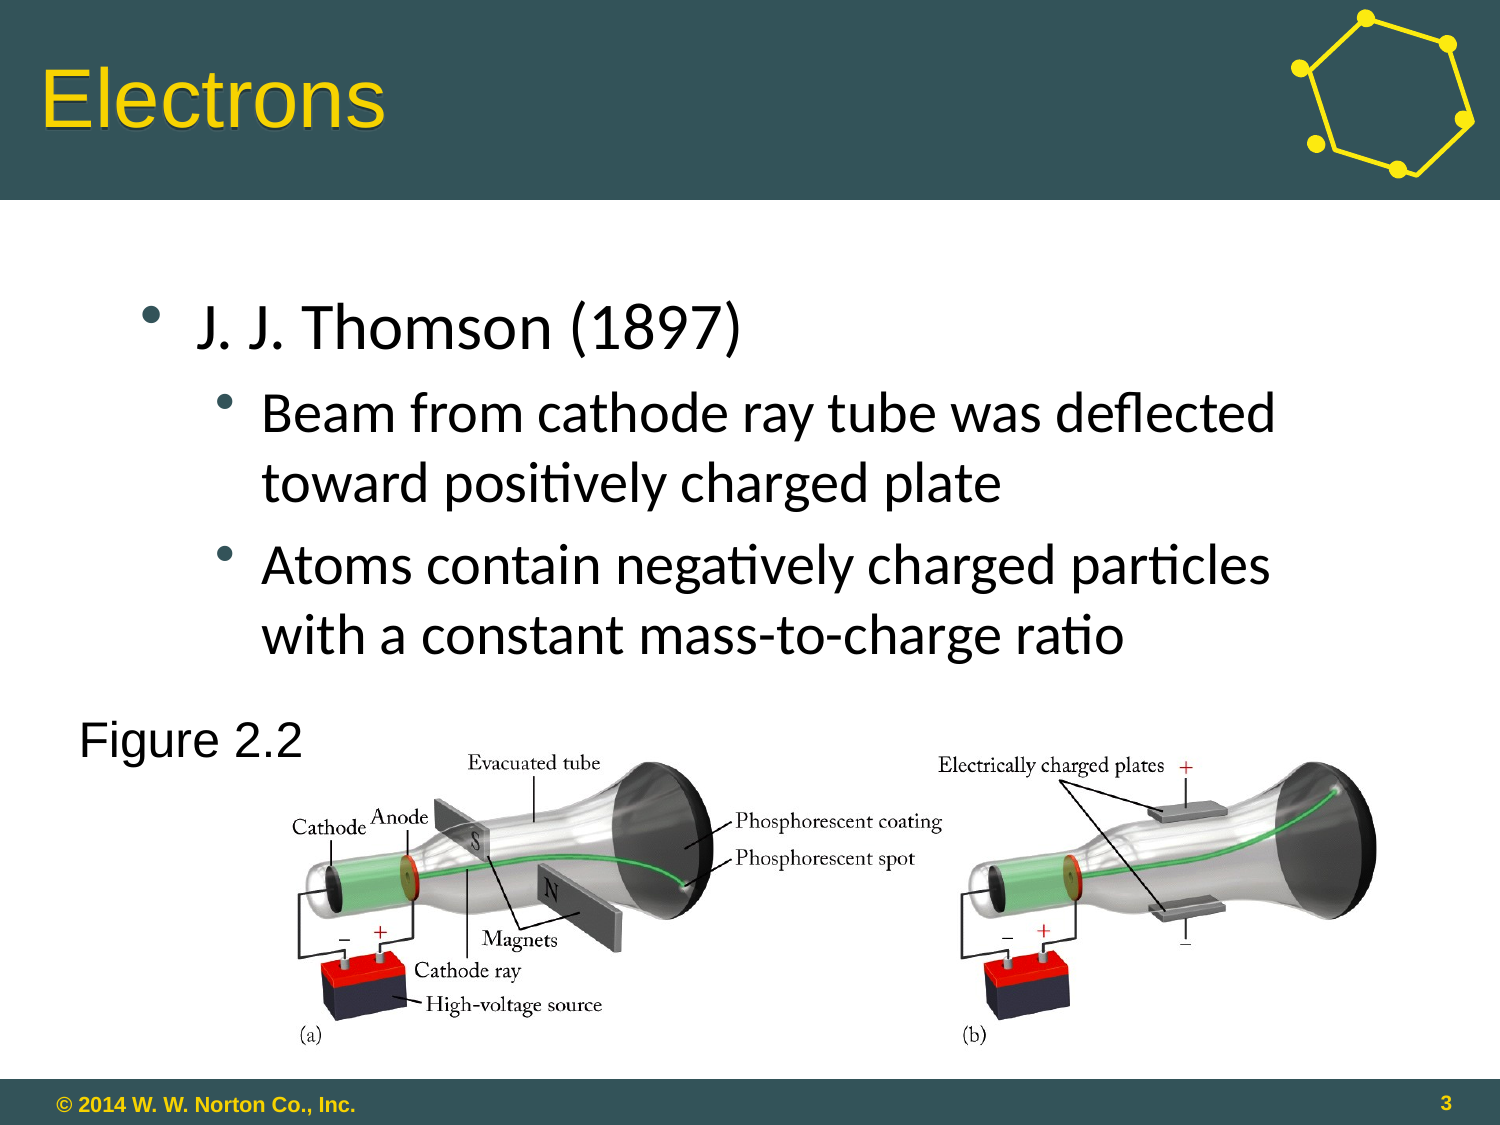

Electrons
# J. J. Thomson (1897)
Beam from cathode ray tube was deflected toward positively charged plate
Atoms contain negatively charged particles with a constant mass-to-charge ratio
Figure 2.2